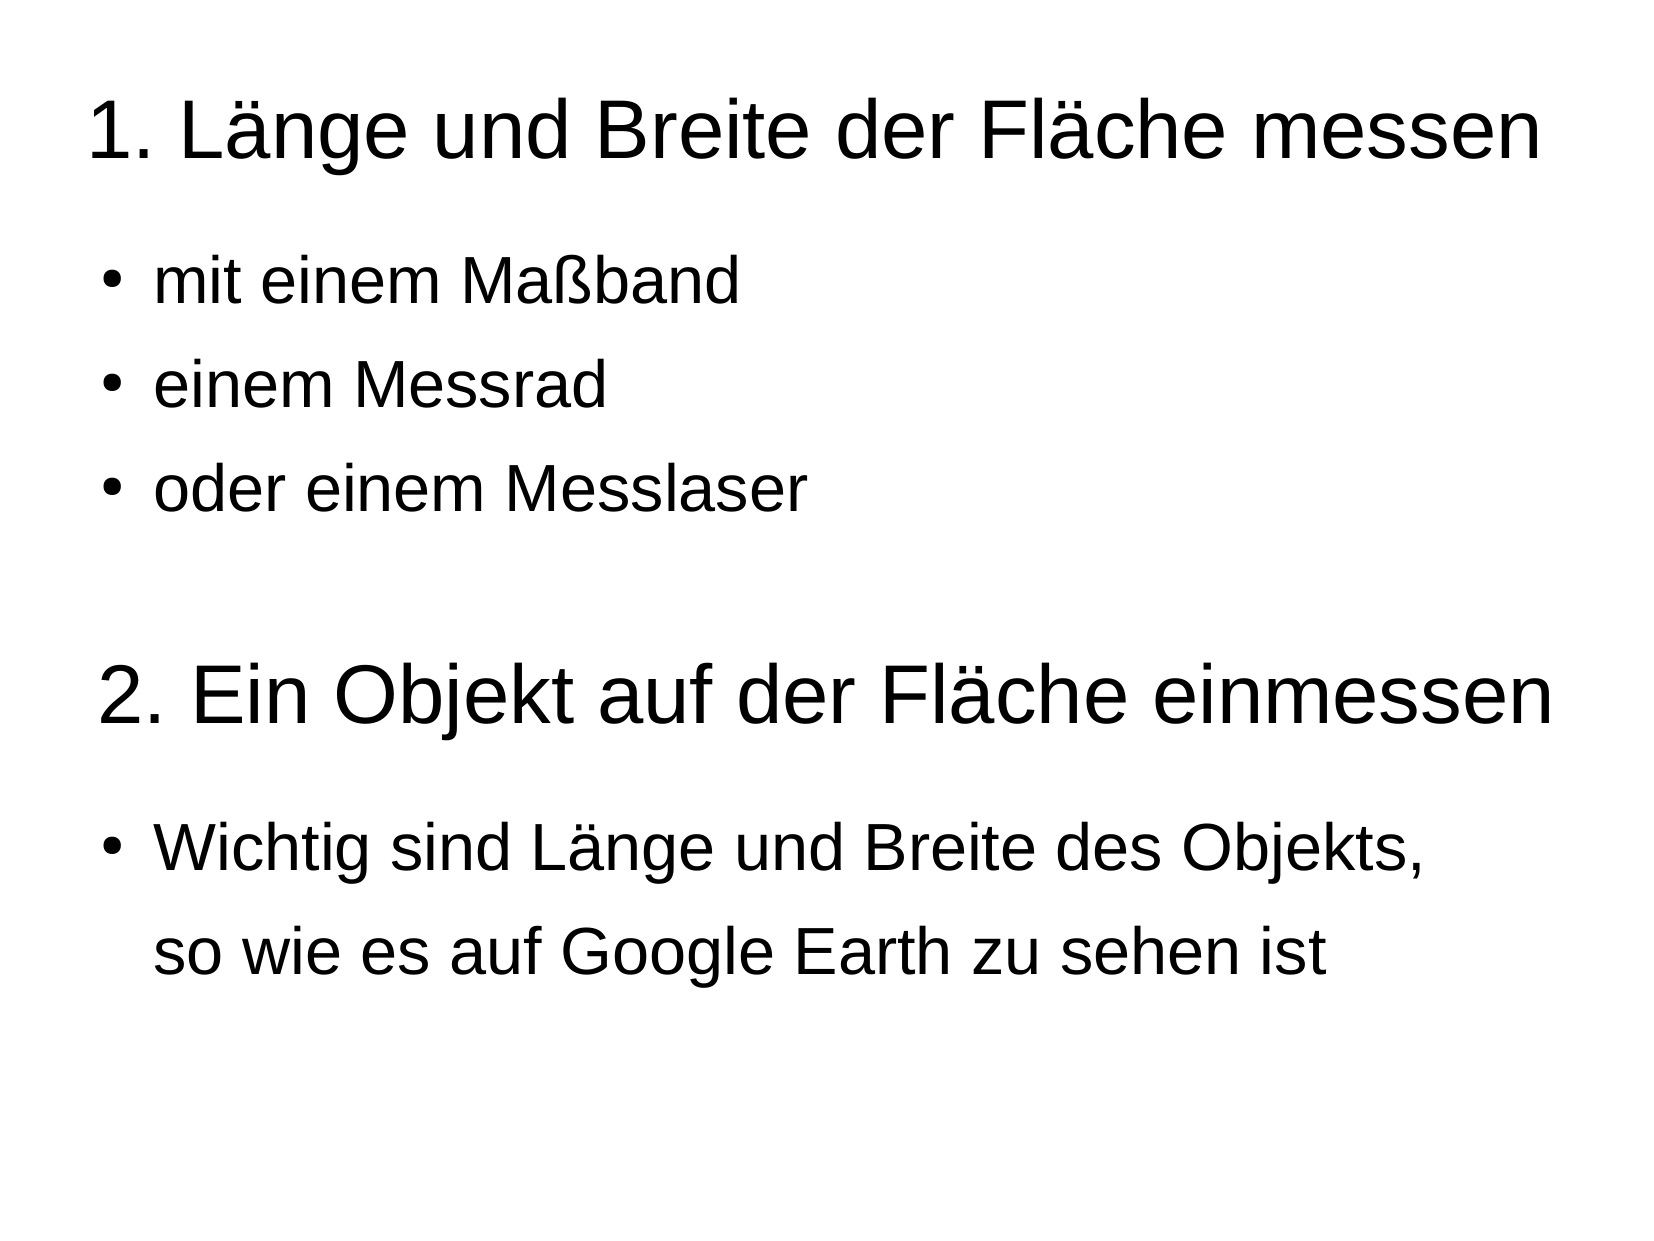

# 1. Länge und Breite der Fläche messen
mit einem Maßband
einem Messrad
oder einem Messlaser
2. Ein Objekt auf der Fläche einmessen
Wichtig sind Länge und Breite des Objekts,
so wie es auf Google Earth zu sehen ist